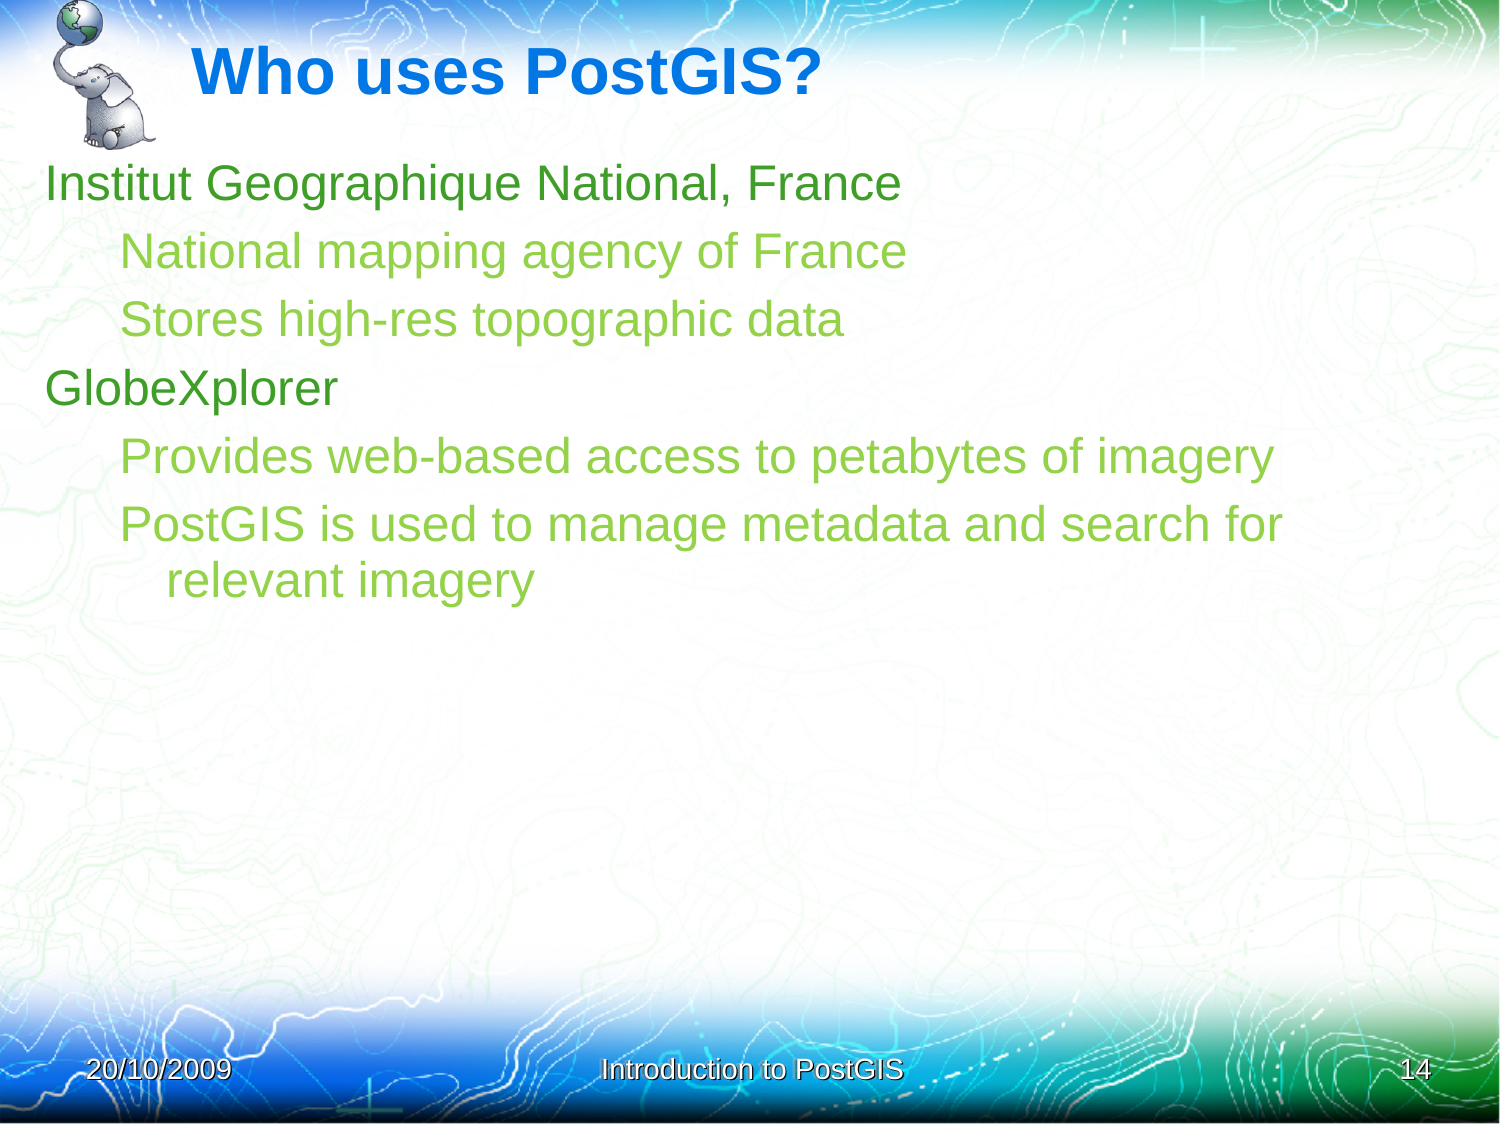

# Who uses PostGIS?
Institut Geographique National, France
National mapping agency of France
Stores high-res topographic data
GlobeXplorer
Provides web-based access to petabytes of imagery
PostGIS is used to manage metadata and search for relevant imagery
20/10/2009
Introduction to PostGIS
14